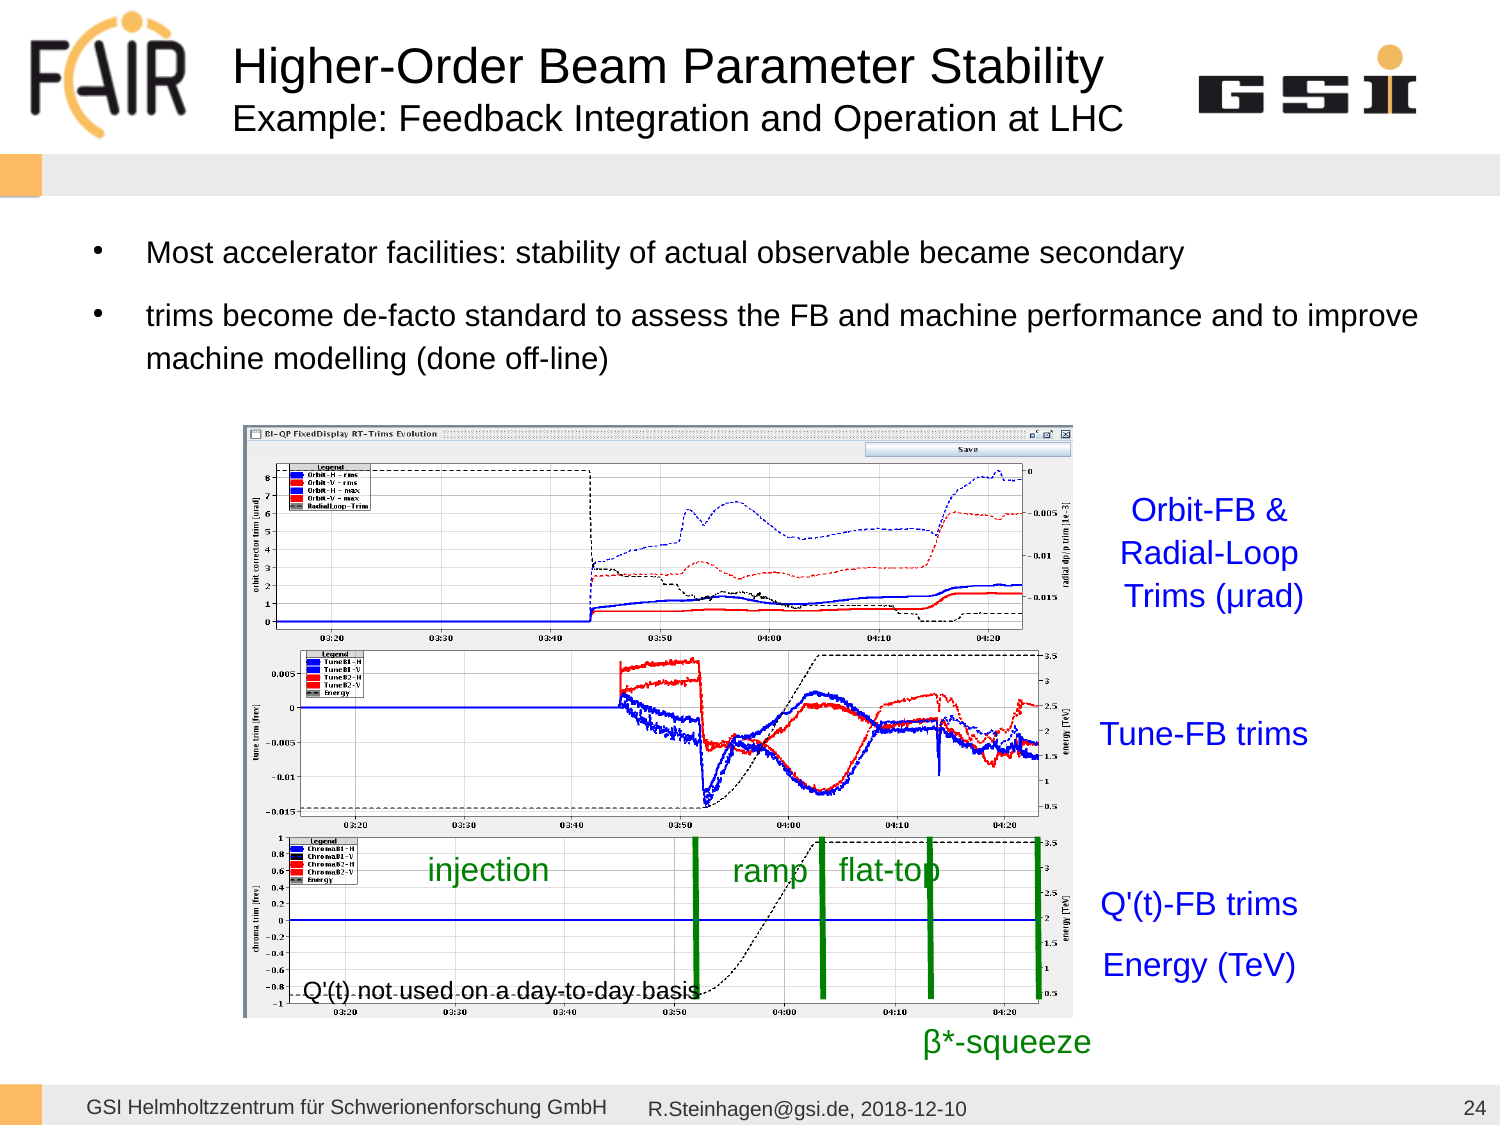

# Higher-Order Beam Parameter Stability Example: Feedback Integration and Operation at LHC
Most accelerator facilities: stability of actual observable became secondary
trims become de-facto standard to assess the FB and machine performance and to improve machine modelling (done off-line)
Orbit-FB &
Radial-Loop
Trims (μrad)
Tune-FB trims
injection
flat-top
ramp
Q'(t)-FB trims
Energy (TeV)
Q'(t) not used on a day-to-day basis
β*-squeeze